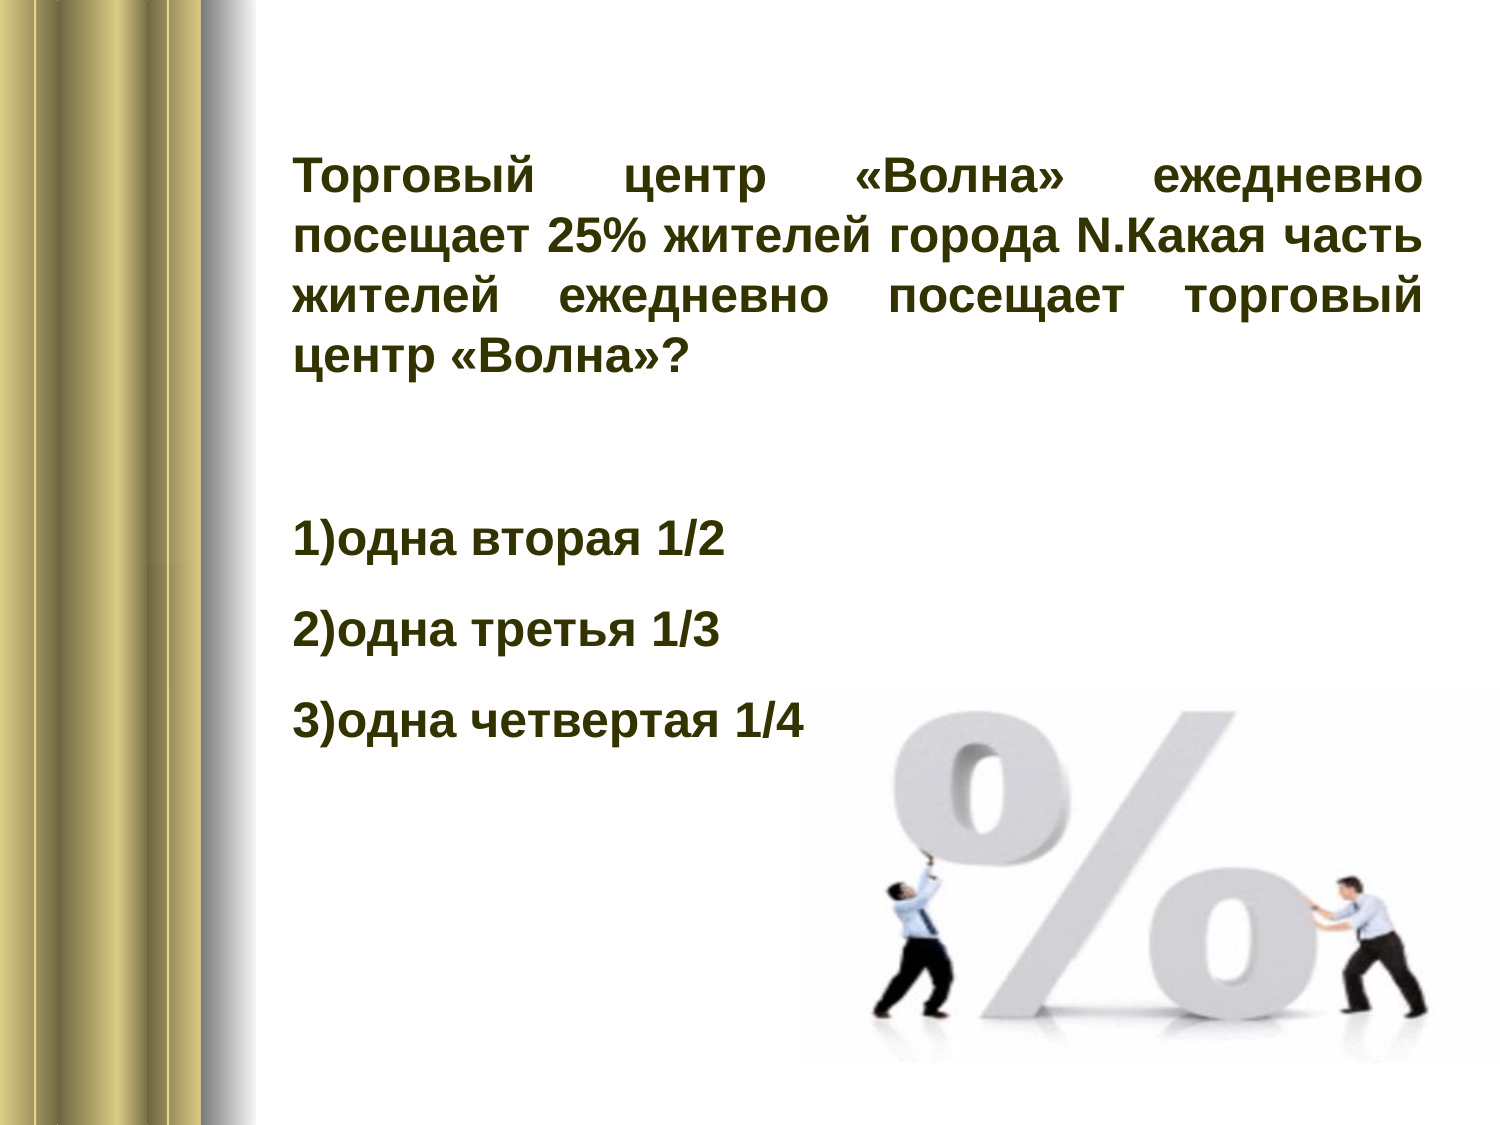

Торговый центр «Волна» ежедневно посещает 25% жителей города N.Какая часть жителей ежедневно посещает торговый центр «Волна»?
1)одна вторая 1/2
2)одна третья 1/3
3)одна четвертая 1/4